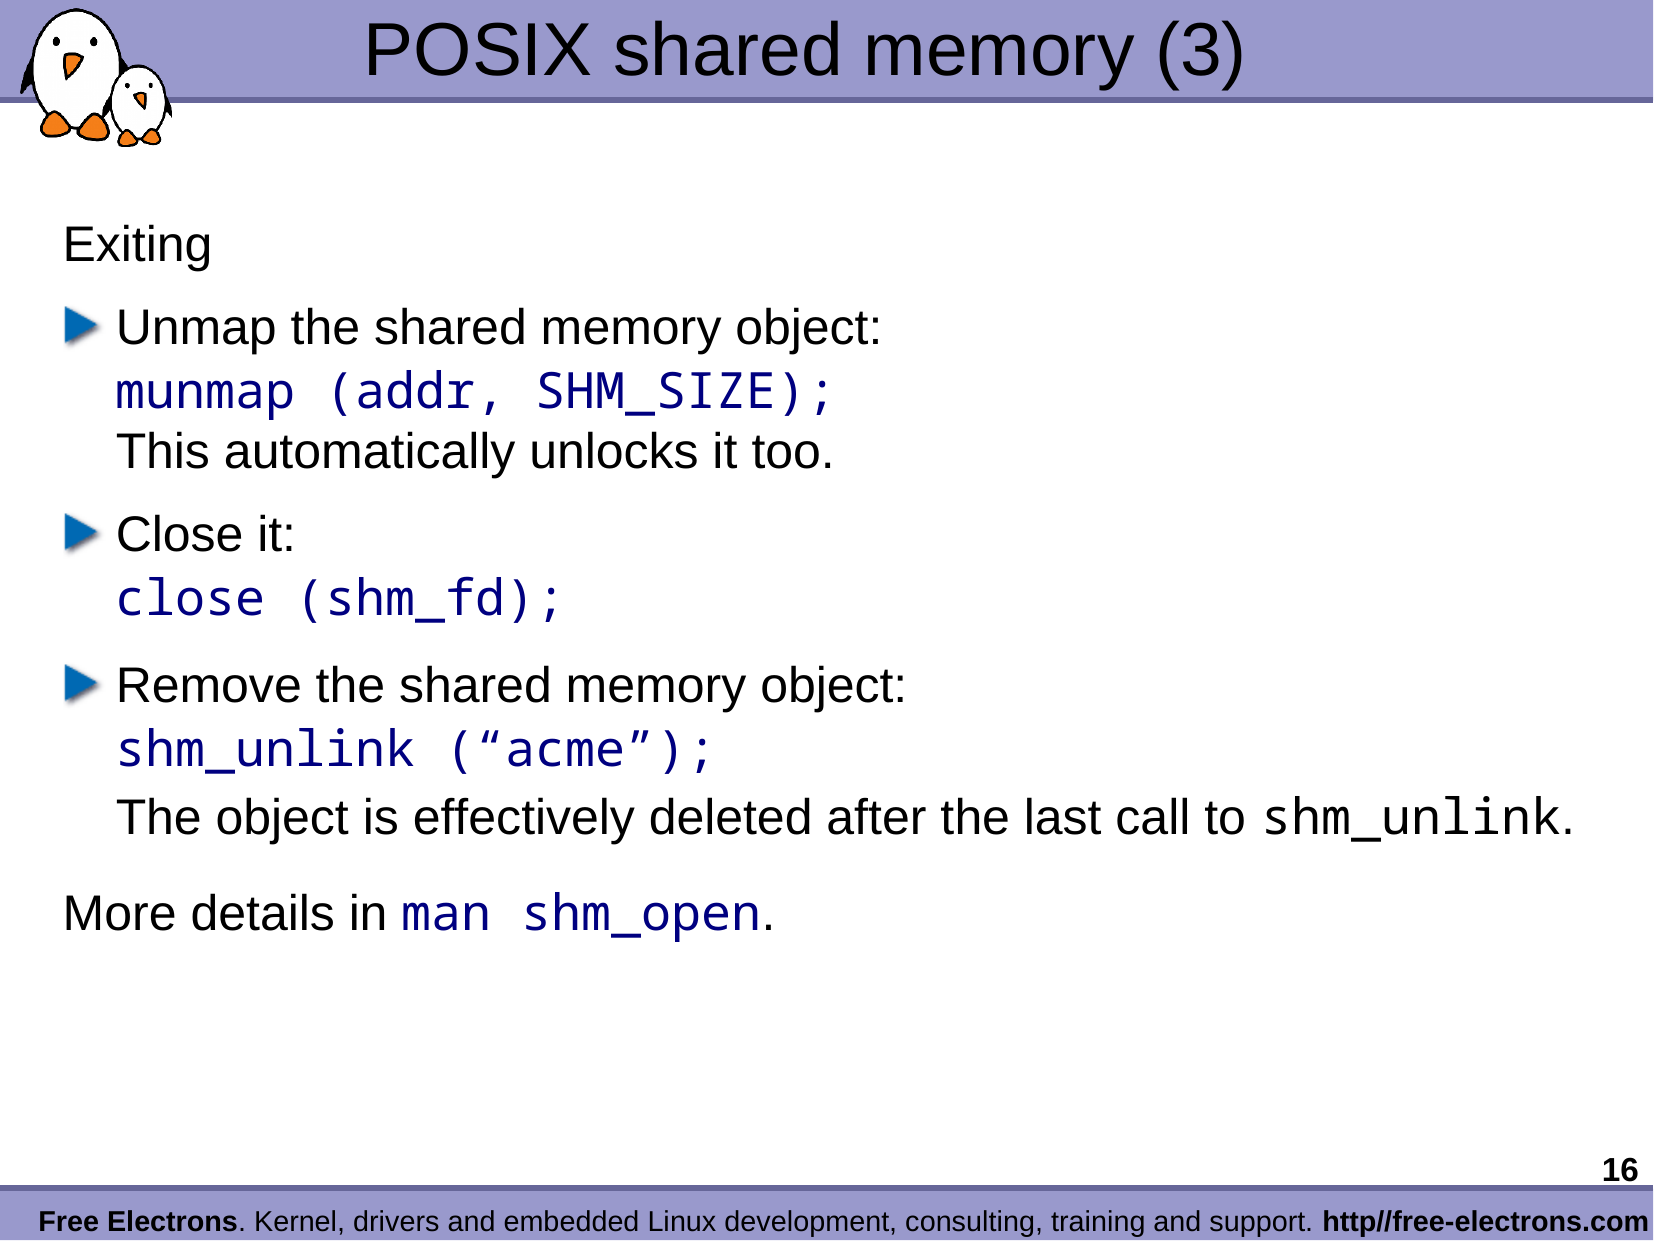

# POSIX shared memory (3)
Exiting
Unmap the shared memory object:
munmap (addr, SHM_SIZE);
This automatically unlocks it too.
Close it:
close (shm_fd);
Remove the shared memory object:
shm_unlink (“acme”);
The object is effectively deleted after the last call to shm_unlink.
More details in man shm_open.